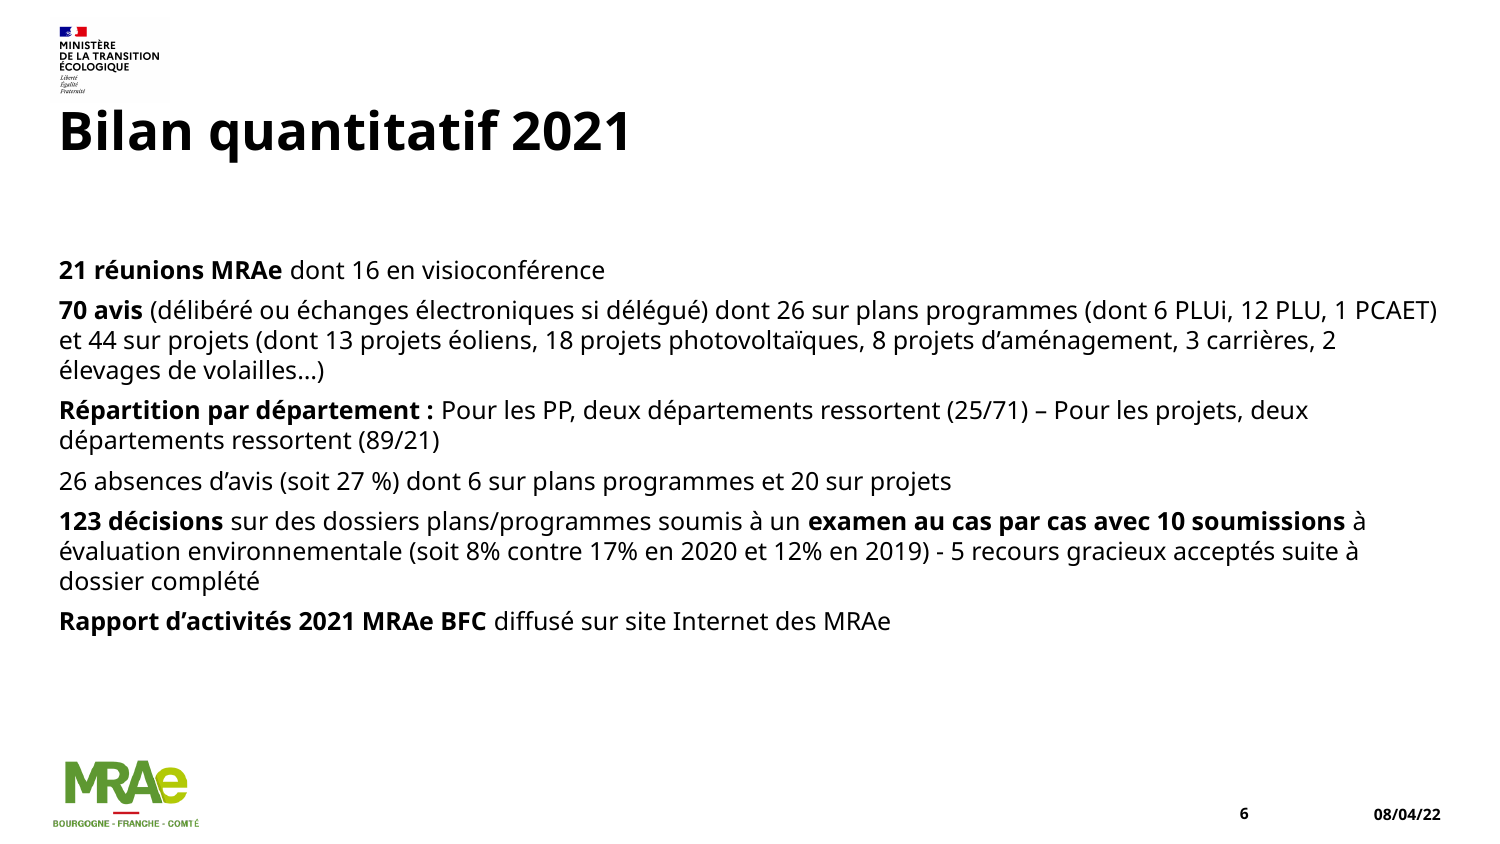

# Bilan quantitatif 2021
21 réunions MRAe dont 16 en visioconférence
70 avis (délibéré ou échanges électroniques si délégué) dont 26 sur plans programmes (dont 6 PLUi, 12 PLU, 1 PCAET) et 44 sur projets (dont 13 projets éoliens, 18 projets photovoltaïques, 8 projets d’aménagement, 3 carrières, 2 élevages de volailles…)
Répartition par département : Pour les PP, deux départements ressortent (25/71) – Pour les projets, deux départements ressortent (89/21)
26 absences d’avis (soit 27 %) dont 6 sur plans programmes et 20 sur projets
123 décisions sur des dossiers plans/programmes soumis à un examen au cas par cas avec 10 soumissions à évaluation environnementale (soit 8% contre 17% en 2020 et 12% en 2019) - 5 recours gracieux acceptés suite à dossier complété
Rapport d’activités 2021 MRAe BFC diffusé sur site Internet des MRAe
08/04/22